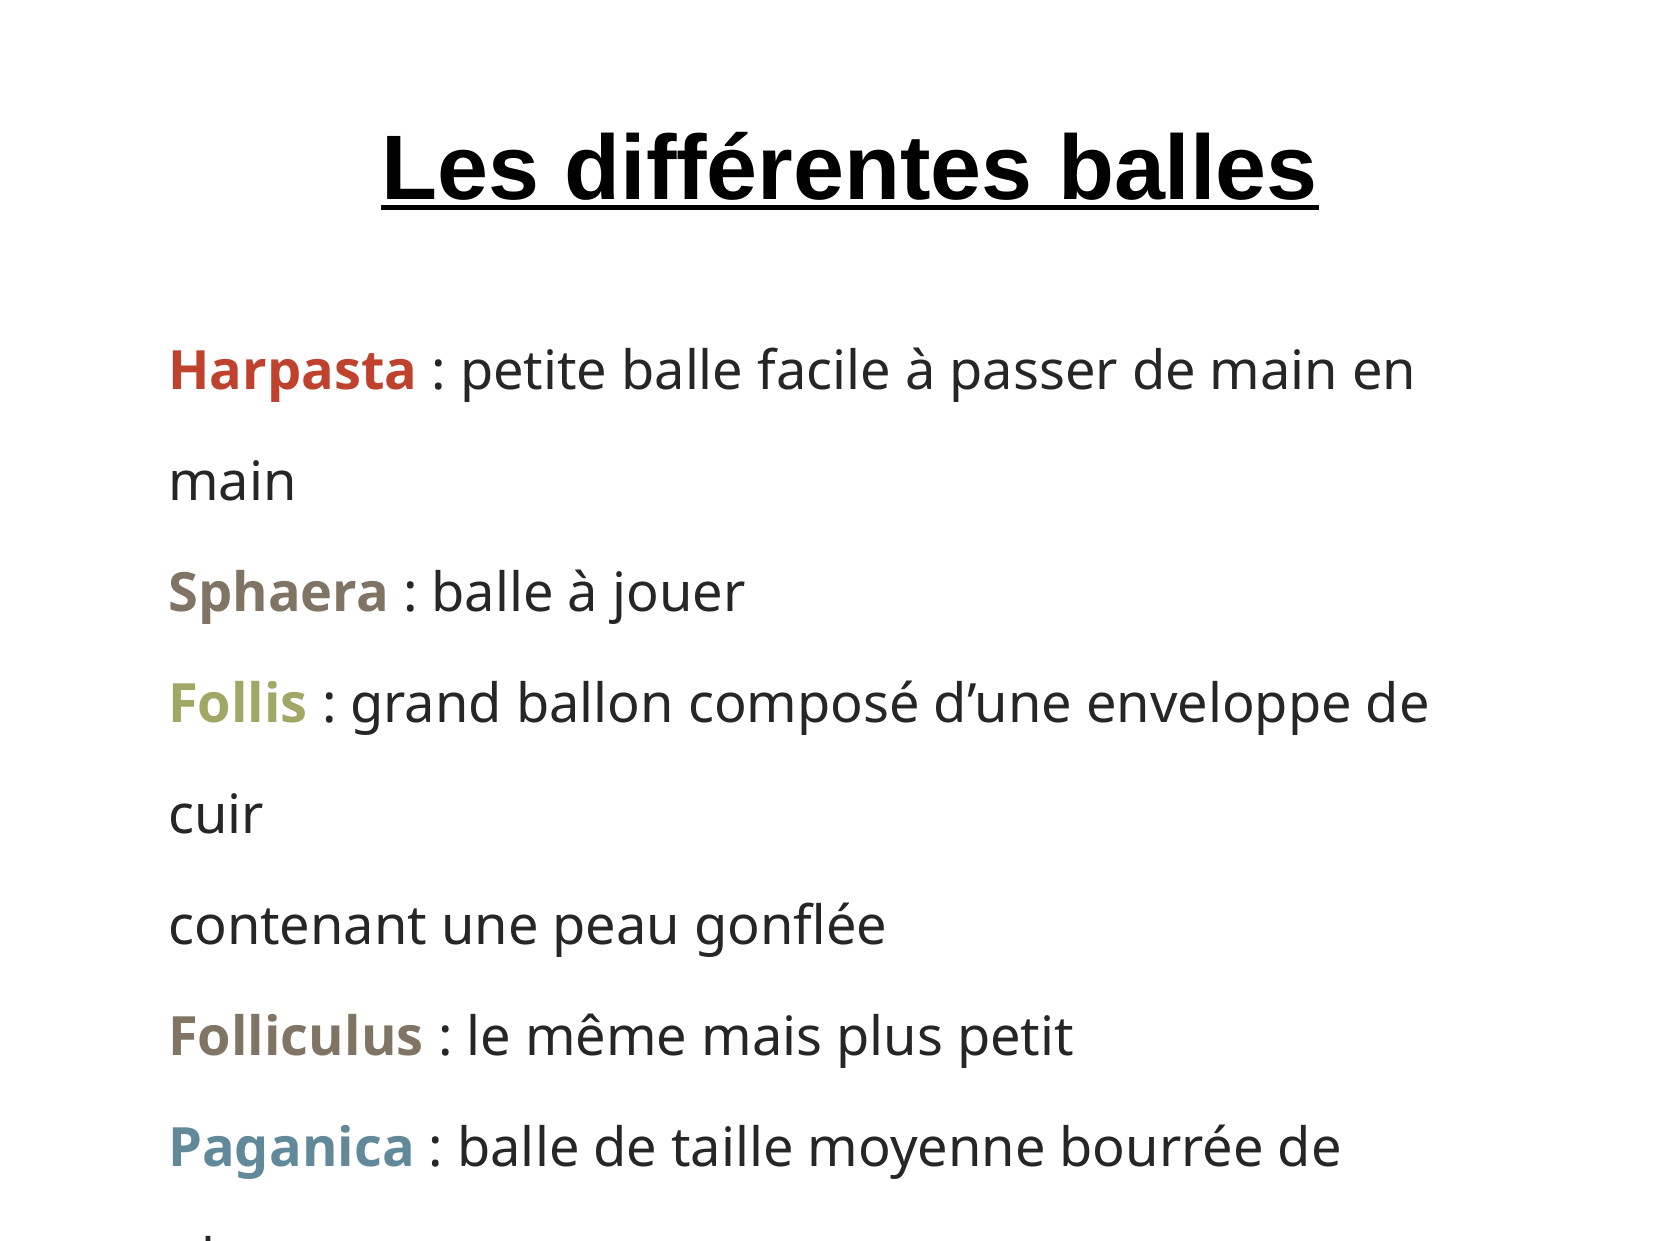

# Les différentes balles
Harpasta : petite balle facile à passer de main en main
Sphaera : balle à jouer
Follis : grand ballon composé d’une enveloppe de cuir
contenant une peau gonflée
Folliculus : le même mais plus petit
Paganica : balle de taille moyenne bourrée de plumes
Pila : boule qui peut être en verre
Trigon : petite balle, très durement rembourrée et couverte de cuir